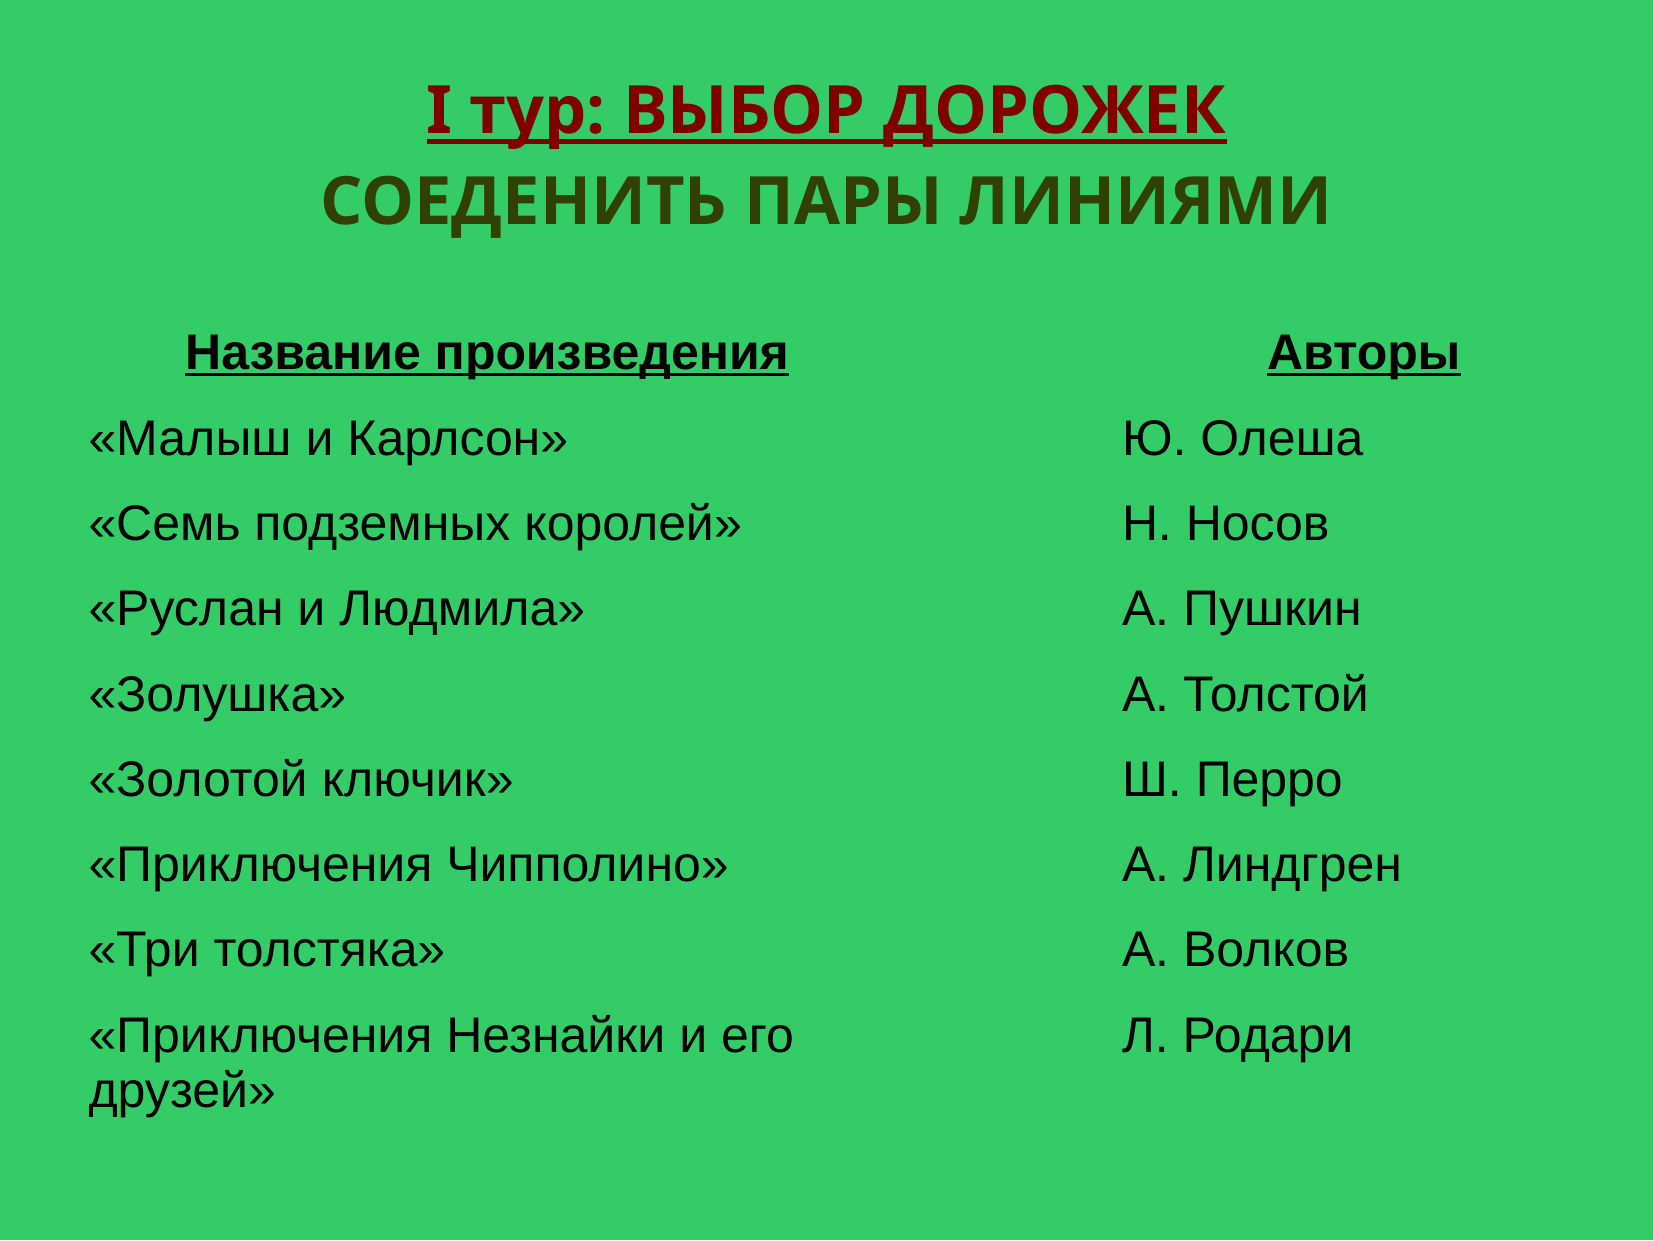

# I тур: ВЫБОР ДОРОЖЕК СОЕДЕНИТЬ ПАРЫ ЛИНИЯМИ
Название произведения
«Малыш и Карлсон»
«Семь подземных королей»
«Руслан и Людмила»
«Золушка»
«Золотой ключик»
«Приключения Чипполино»
«Три толстяка»
«Приключения Незнайки и его друзей»
Авторы
Ю. Олеша
Н. Носов
А. Пушкин
А. Толстой
Ш. Перро
А. Линдгрен
А. Волков
Л. Родари